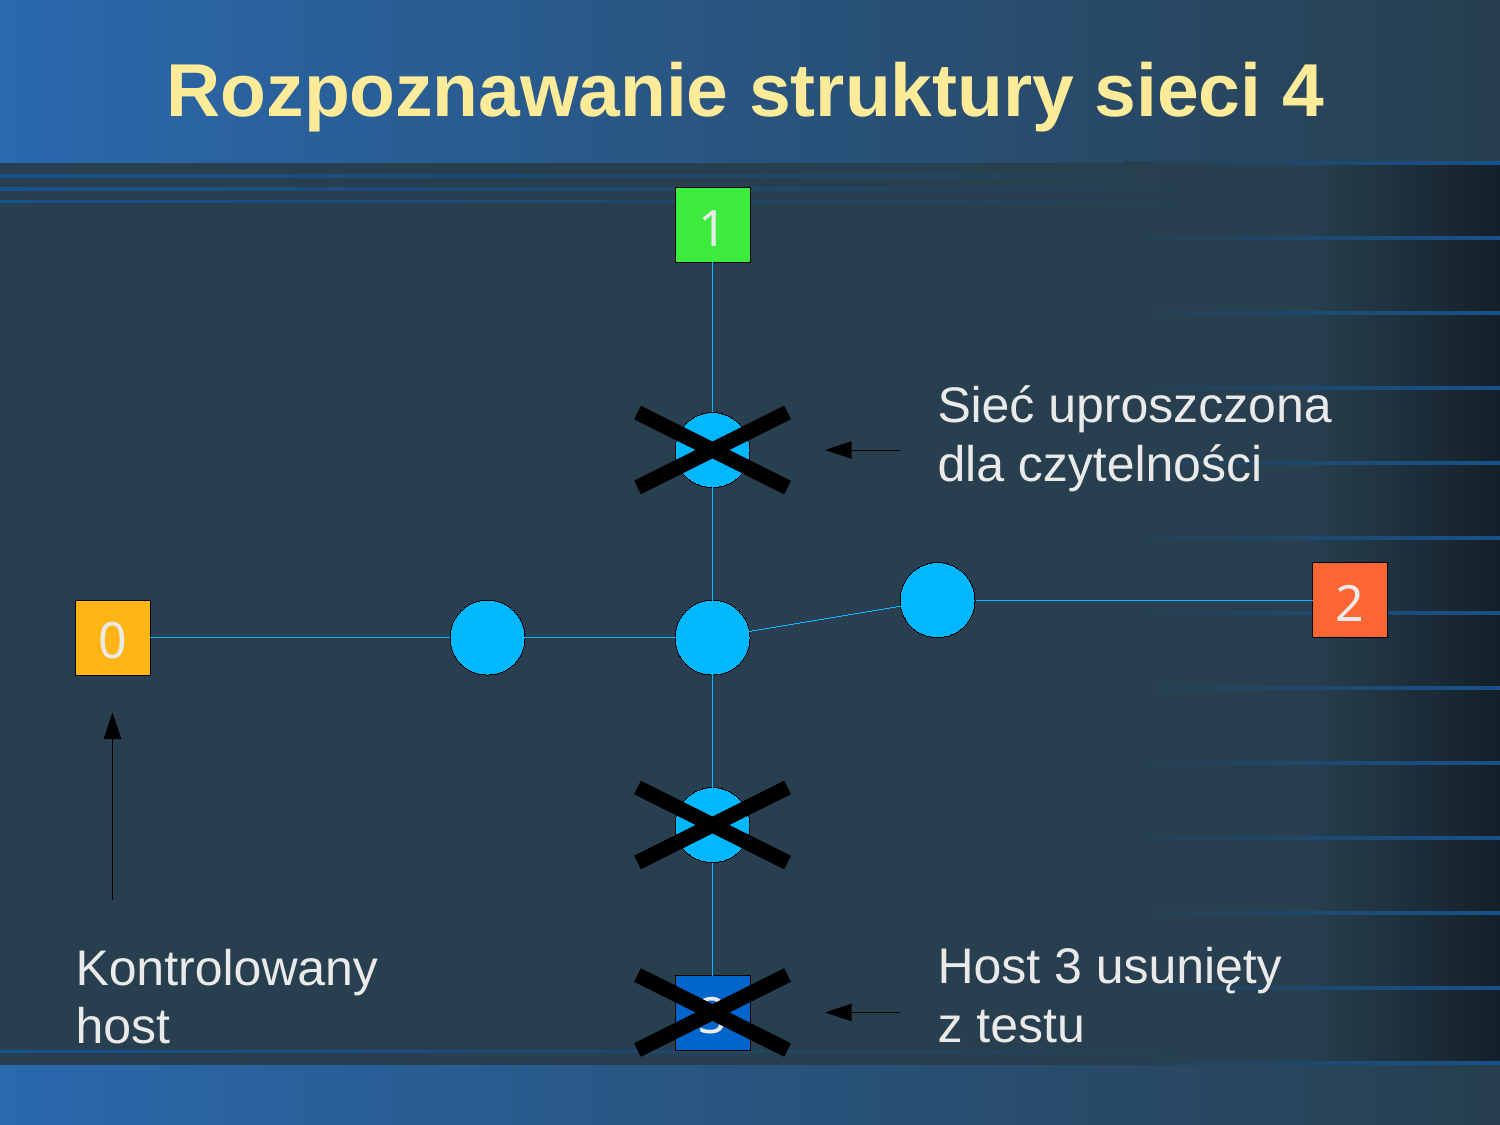

# Rozpoznawanie struktury sieci 4
1
Sieć uproszczona
dla czytelności
2
0
Host 3 usunięty
z testu
Kontrolowany
host
3